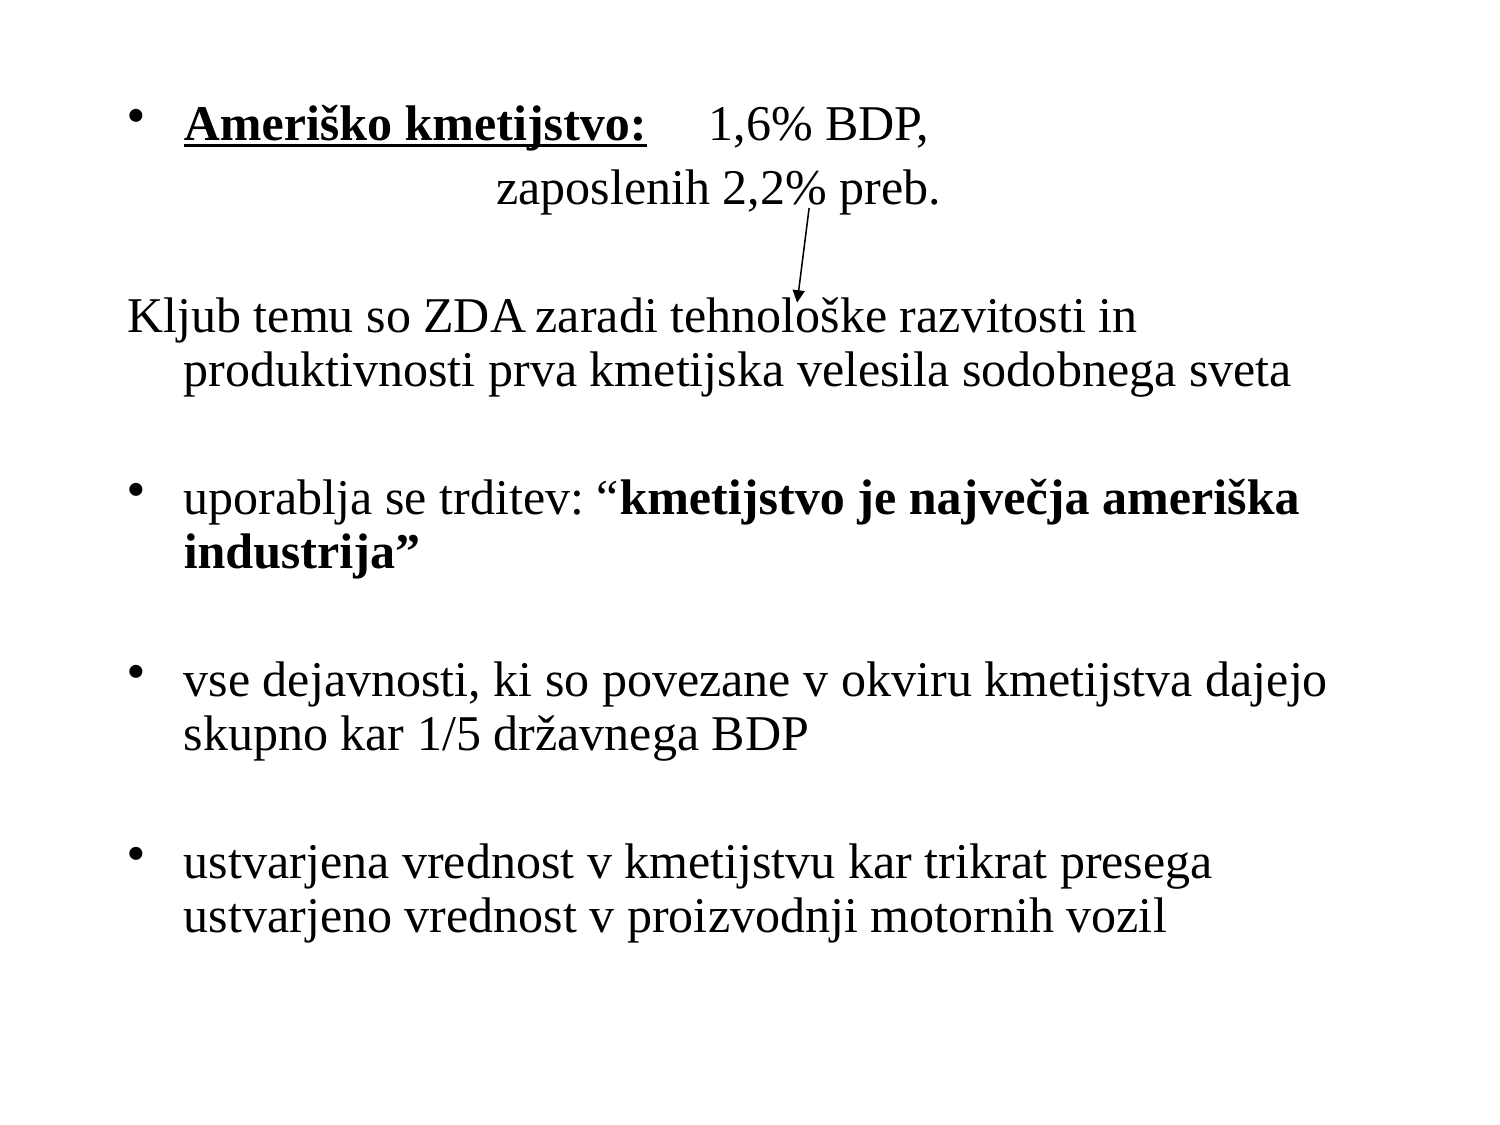

#
Ameriško kmetijstvo: 	1,6% BDP,
					 zaposlenih 2,2% preb.
Kljub temu so ZDA zaradi tehnološke razvitosti in produktivnosti prva kmetijska velesila sodobnega sveta
uporablja se trditev: “kmetijstvo je največja ameriška industrija”
vse dejavnosti, ki so povezane v okviru kmetijstva dajejo skupno kar 1/5 državnega BDP
ustvarjena vrednost v kmetijstvu kar trikrat presega ustvarjeno vrednost v proizvodnji motornih vozil